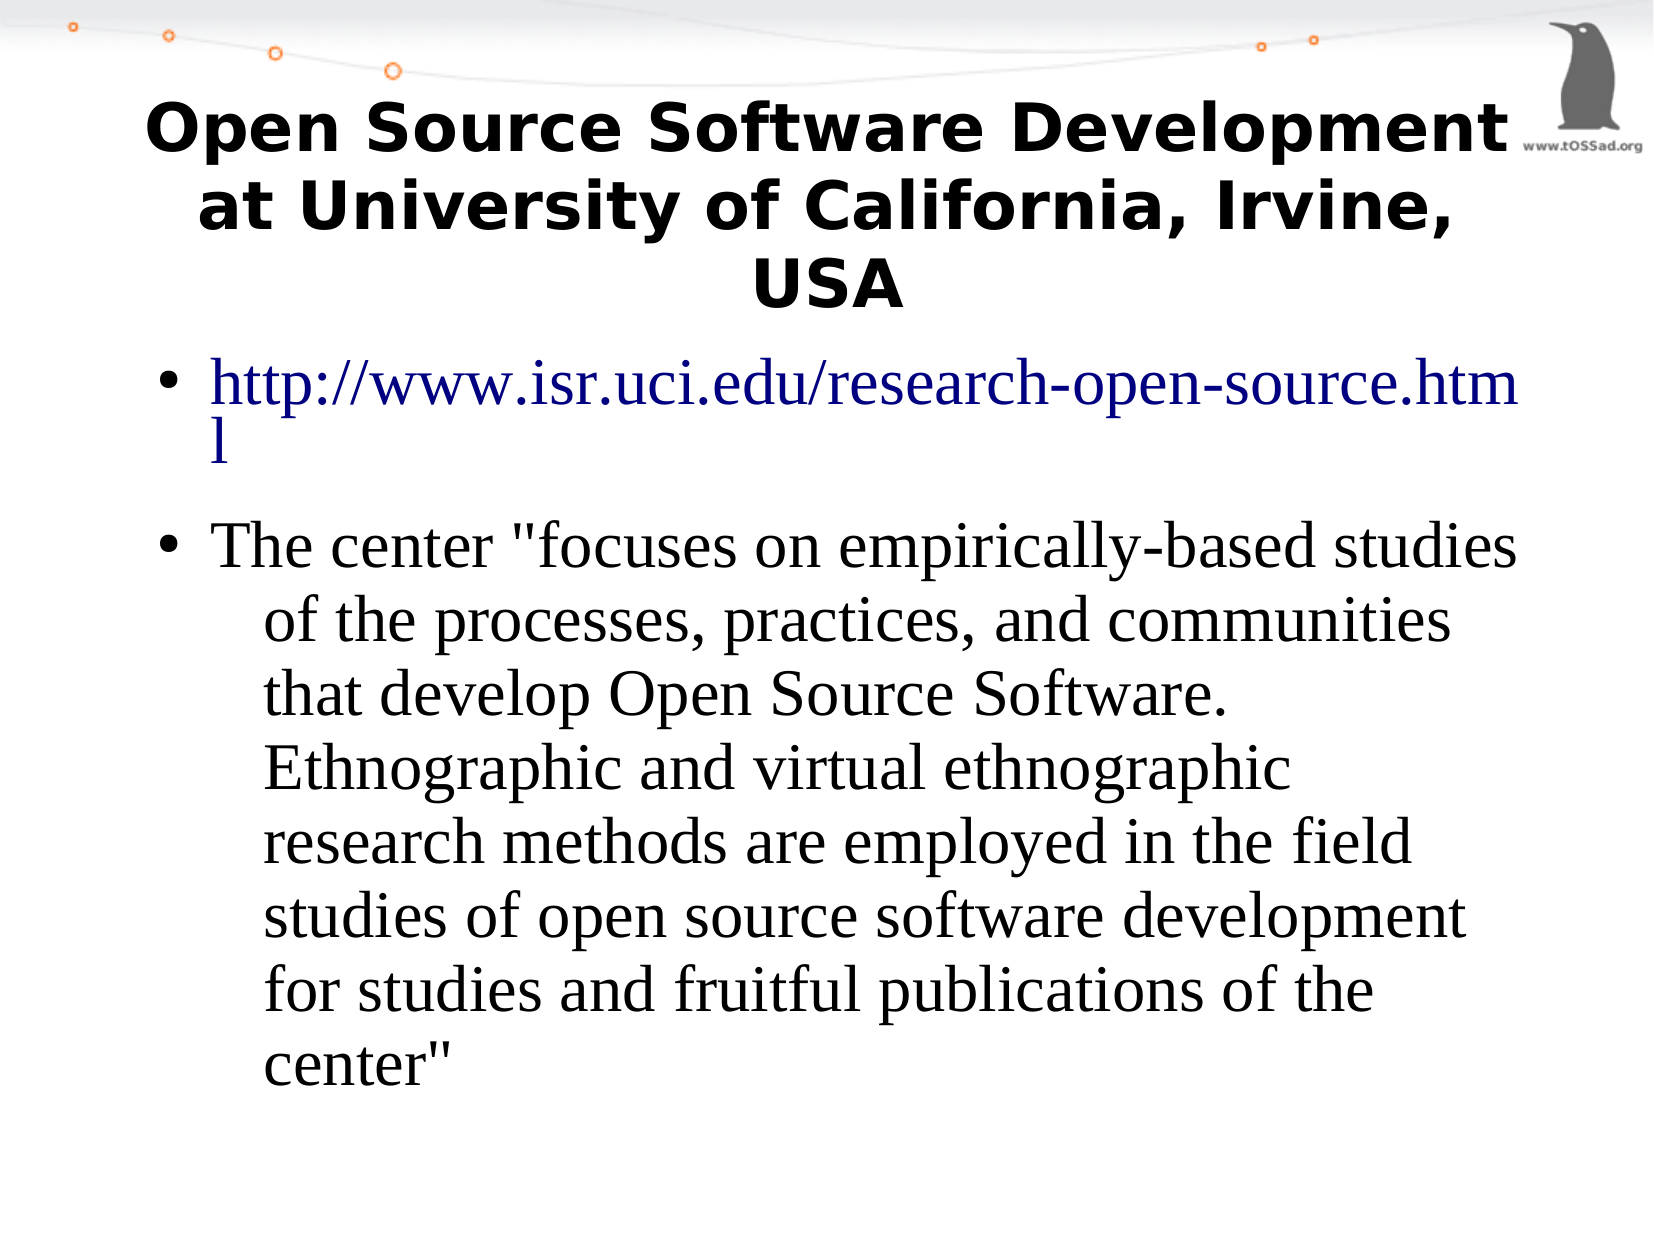

# Open Source Software Development at University of California, Irvine, USA
http://www.isr.uci.edu/research-open-source.html
The center "focuses on empirically-based studies of the processes, practices, and communities that develop Open Source Software. Ethnographic and virtual ethnographic research methods are employed in the field studies of open source software development for studies and fruitful publications of the center"